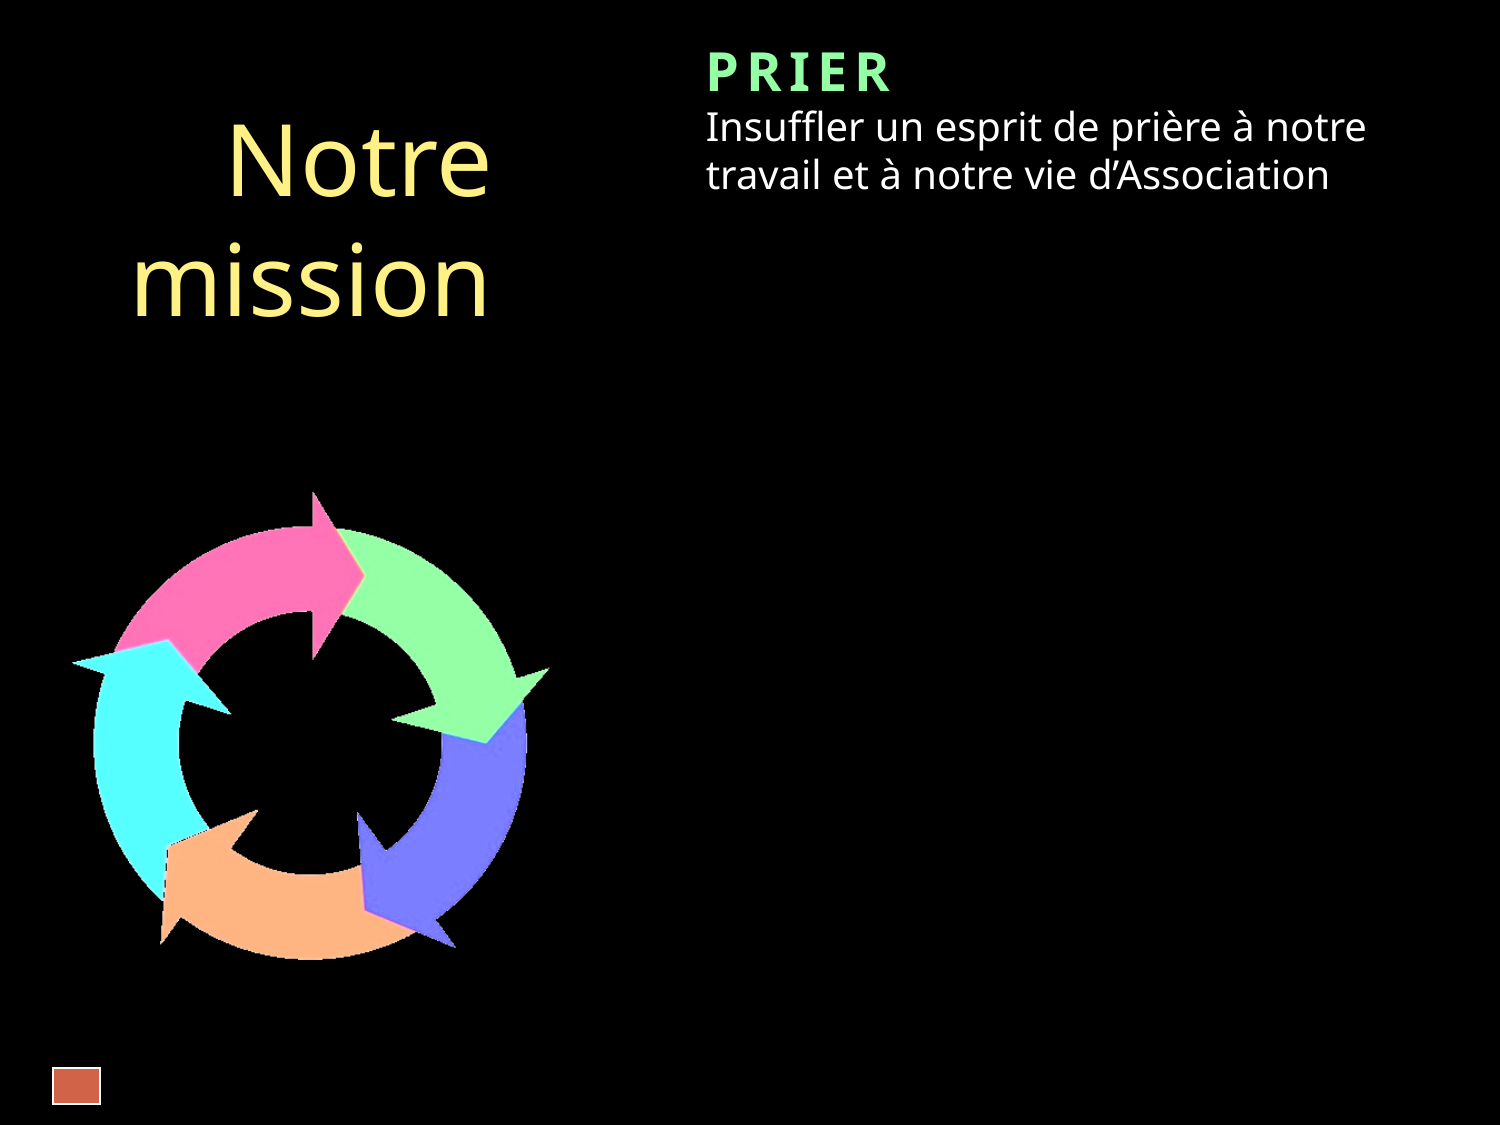

# PRIER
Insuffler un esprit de prière à notre travail et à notre vie d’Association
Notre
mission